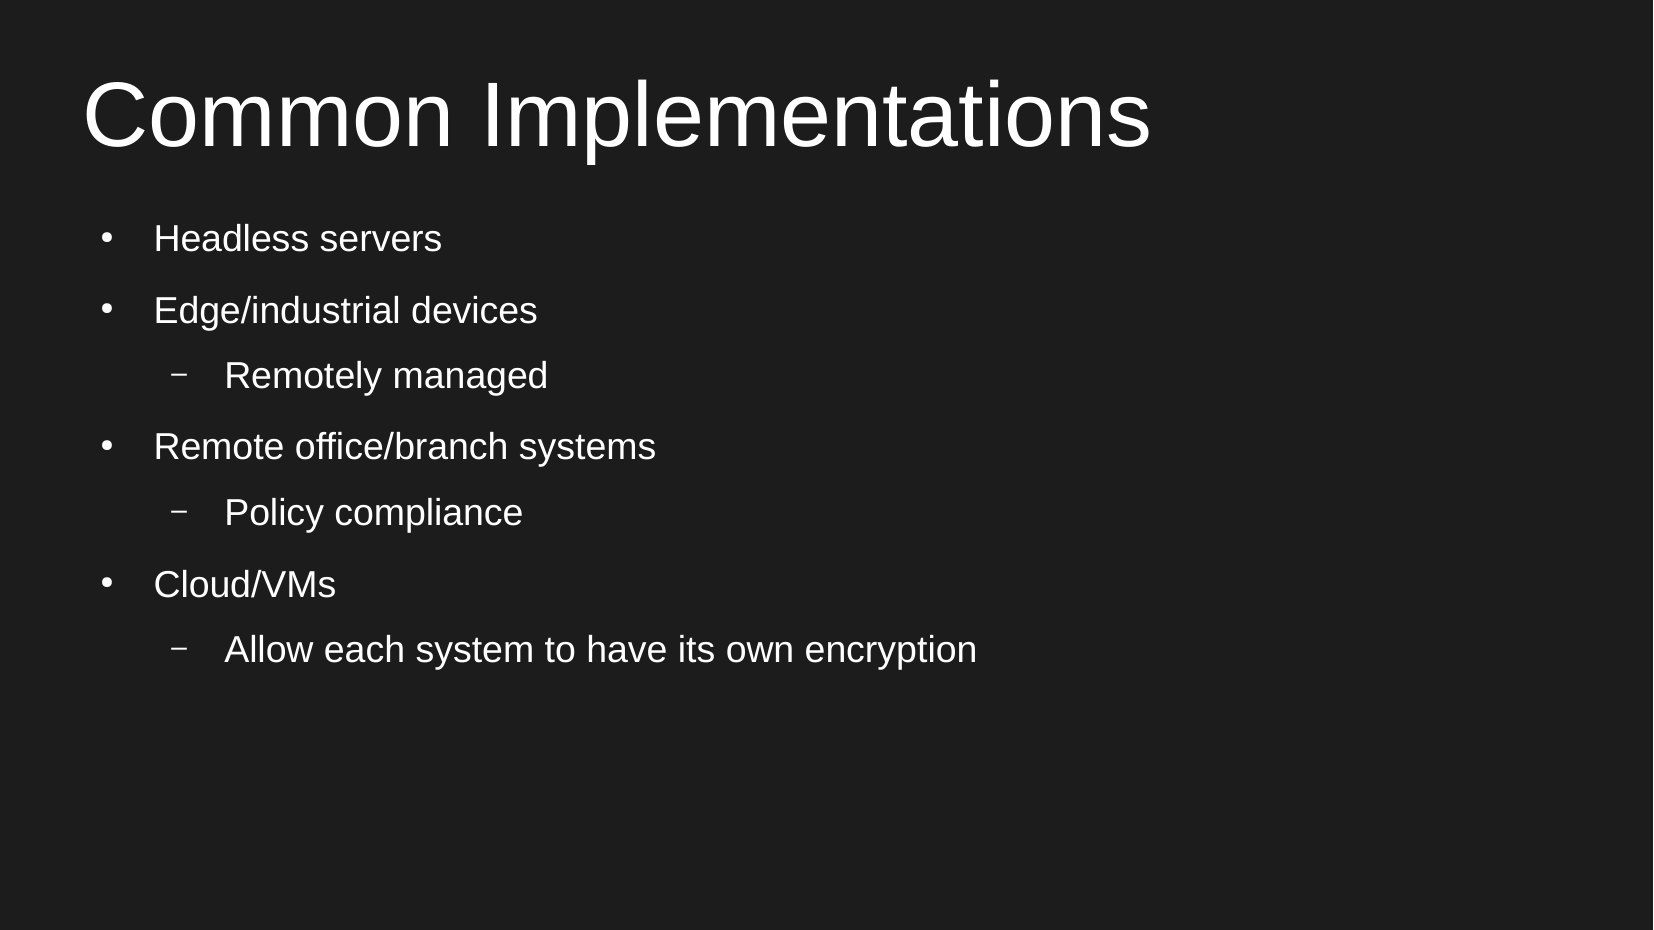

# Common Implementations
Headless servers
Edge/industrial devices
Remotely managed
Remote office/branch systems
Policy compliance
Cloud/VMs
Allow each system to have its own encryption